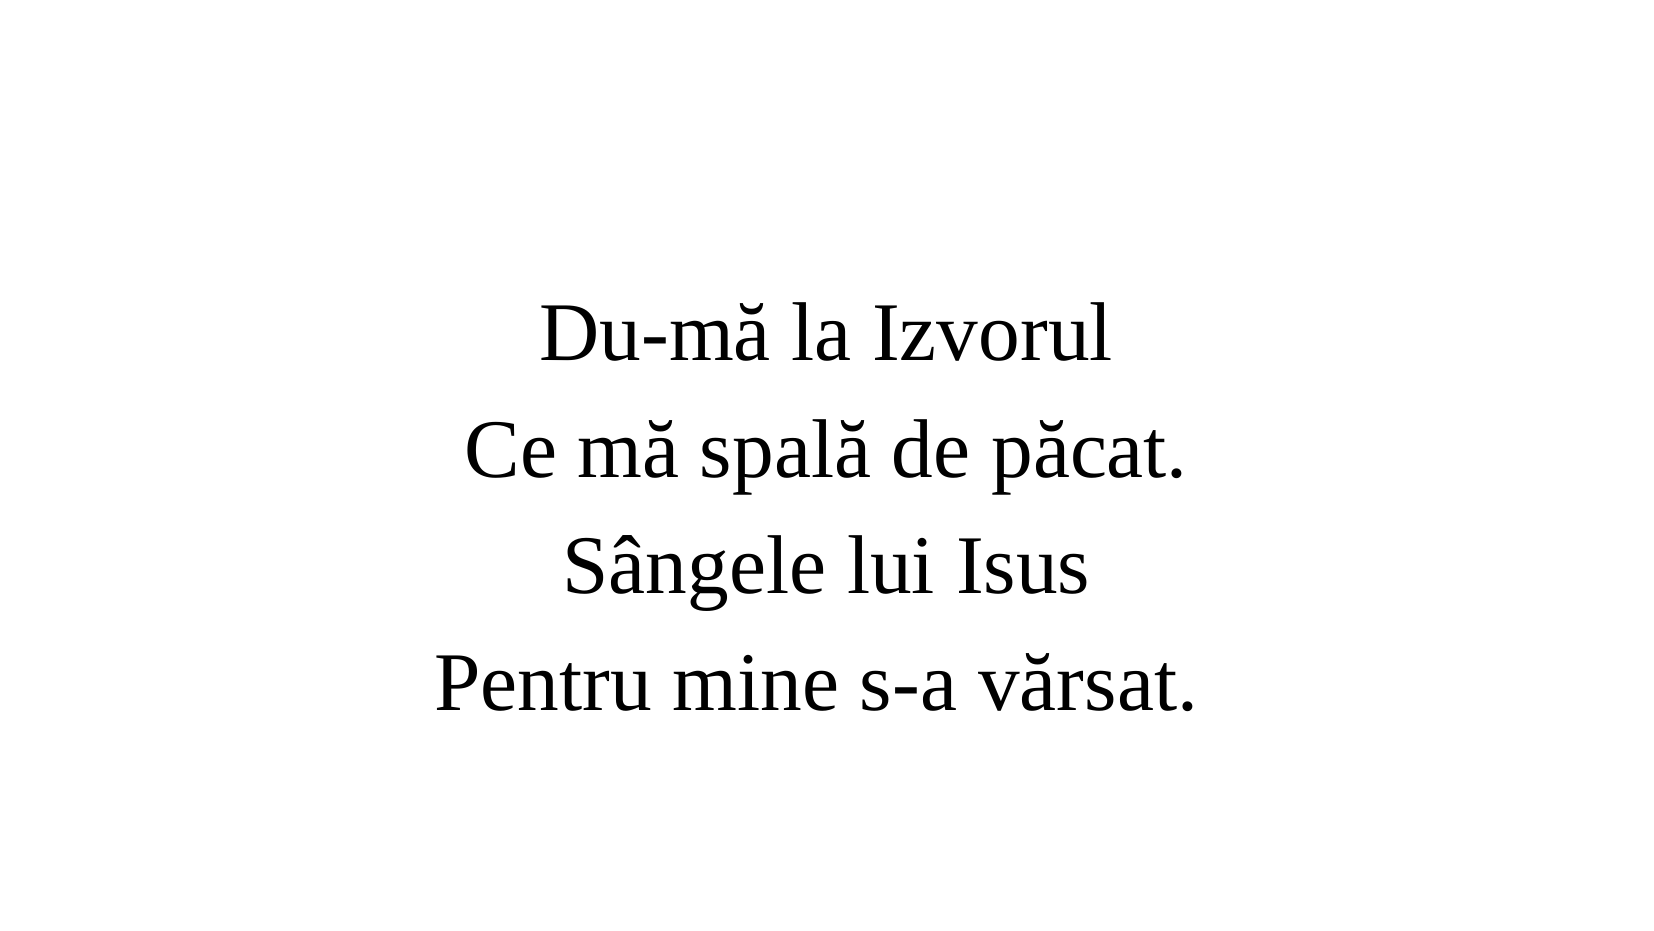

# Du-mă la Izvorul
Ce mă spală de păcat.
Sângele lui Isus
Pentru mine s­-a vărsat.